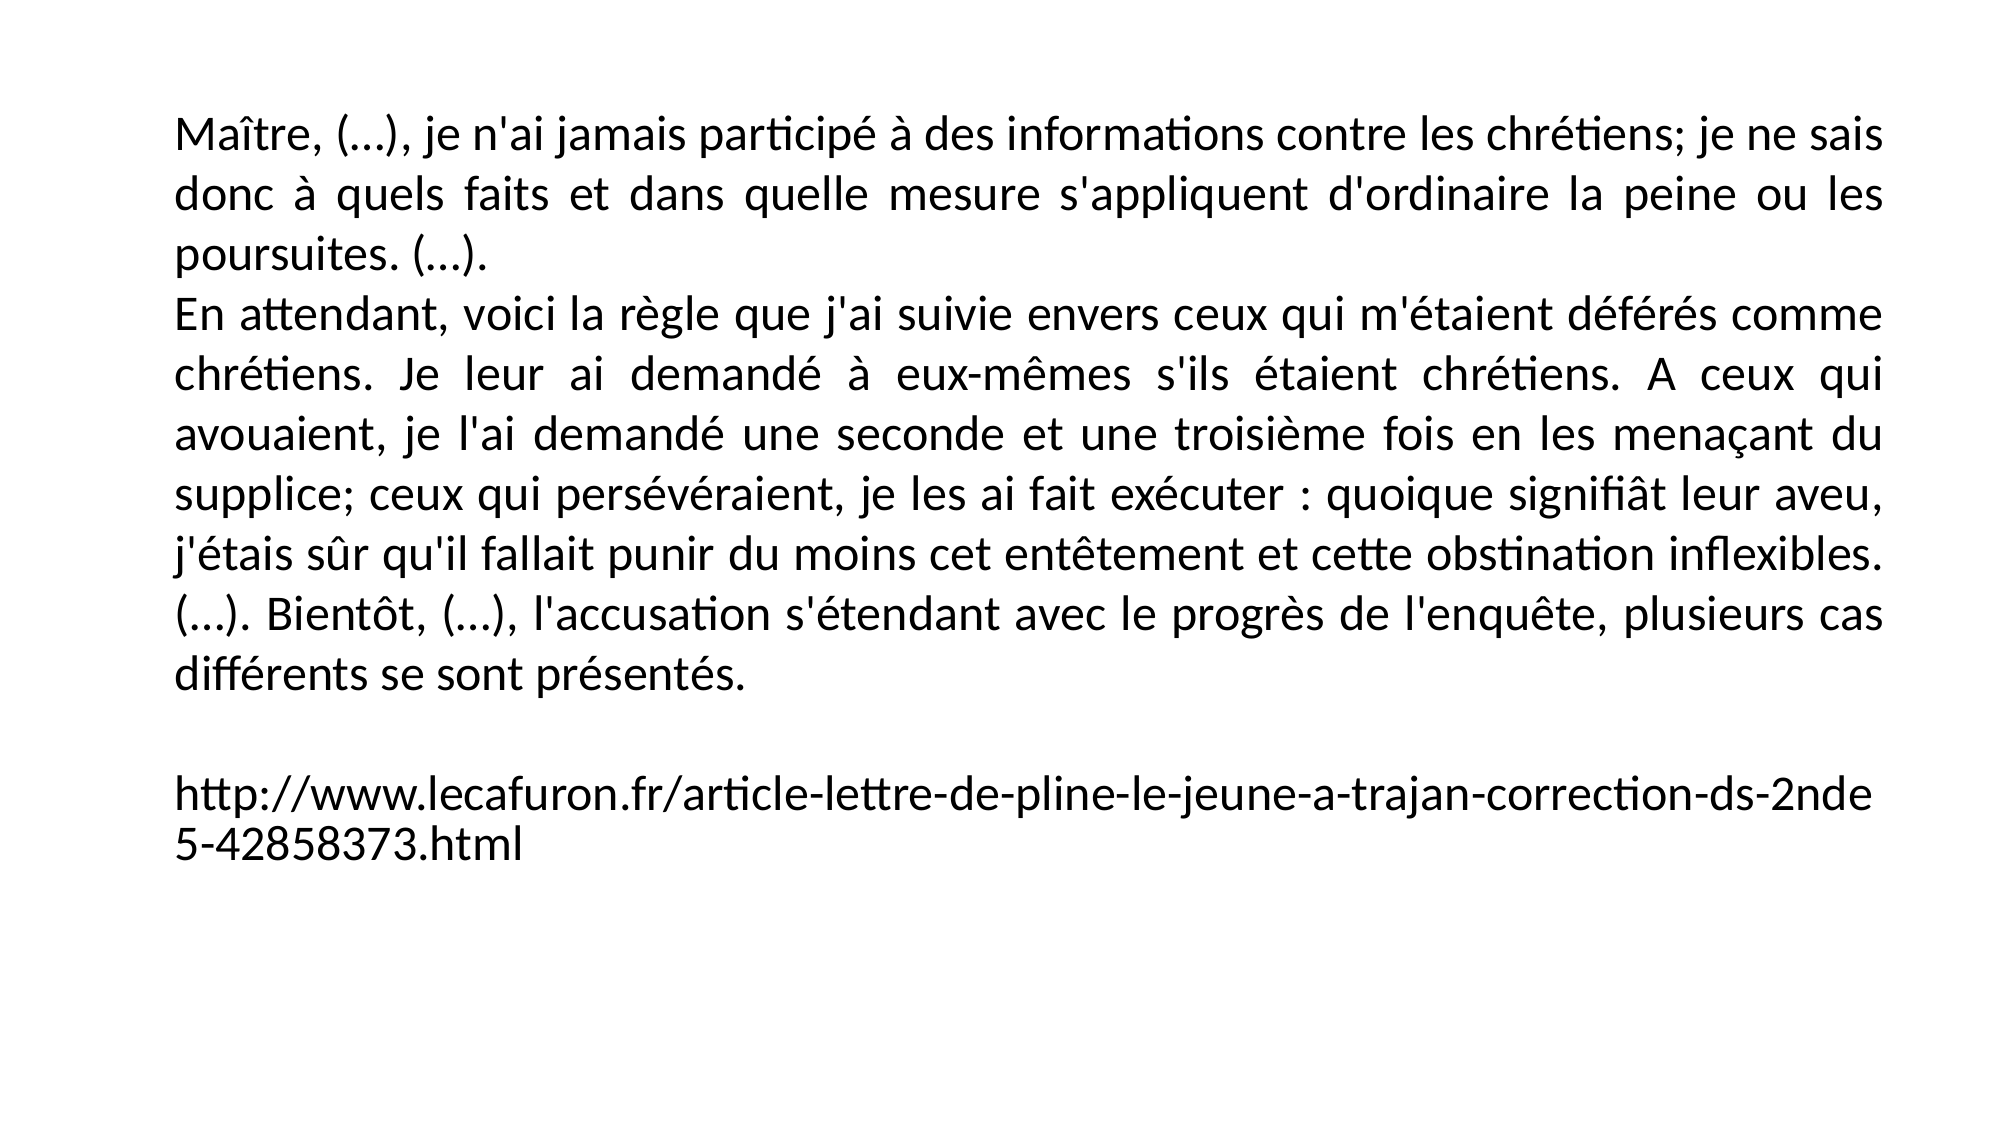

Maître, (…), je n'ai jamais participé à des informations contre les chrétiens; je ne sais donc à quels faits et dans quelle mesure s'appliquent d'ordinaire la peine ou les poursuites. (…).
En attendant, voici la règle que j'ai suivie envers ceux qui m'étaient déférés comme chrétiens. Je leur ai demandé à eux-mêmes s'ils étaient chrétiens. A ceux qui avouaient, je l'ai demandé une seconde et une troisième fois en les menaçant du supplice; ceux qui persévéraient, je les ai fait exécuter : quoique signifiât leur aveu, j'étais sûr qu'il fallait punir du moins cet entêtement et cette obstination inflexibles. (…). Bientôt, (…), l'accusation s'étendant avec le progrès de l'enquête, plusieurs cas différents se sont présentés.
http://www.lecafuron.fr/article-lettre-de-pline-le-jeune-a-trajan-correction-ds-2nde5-42858373.html